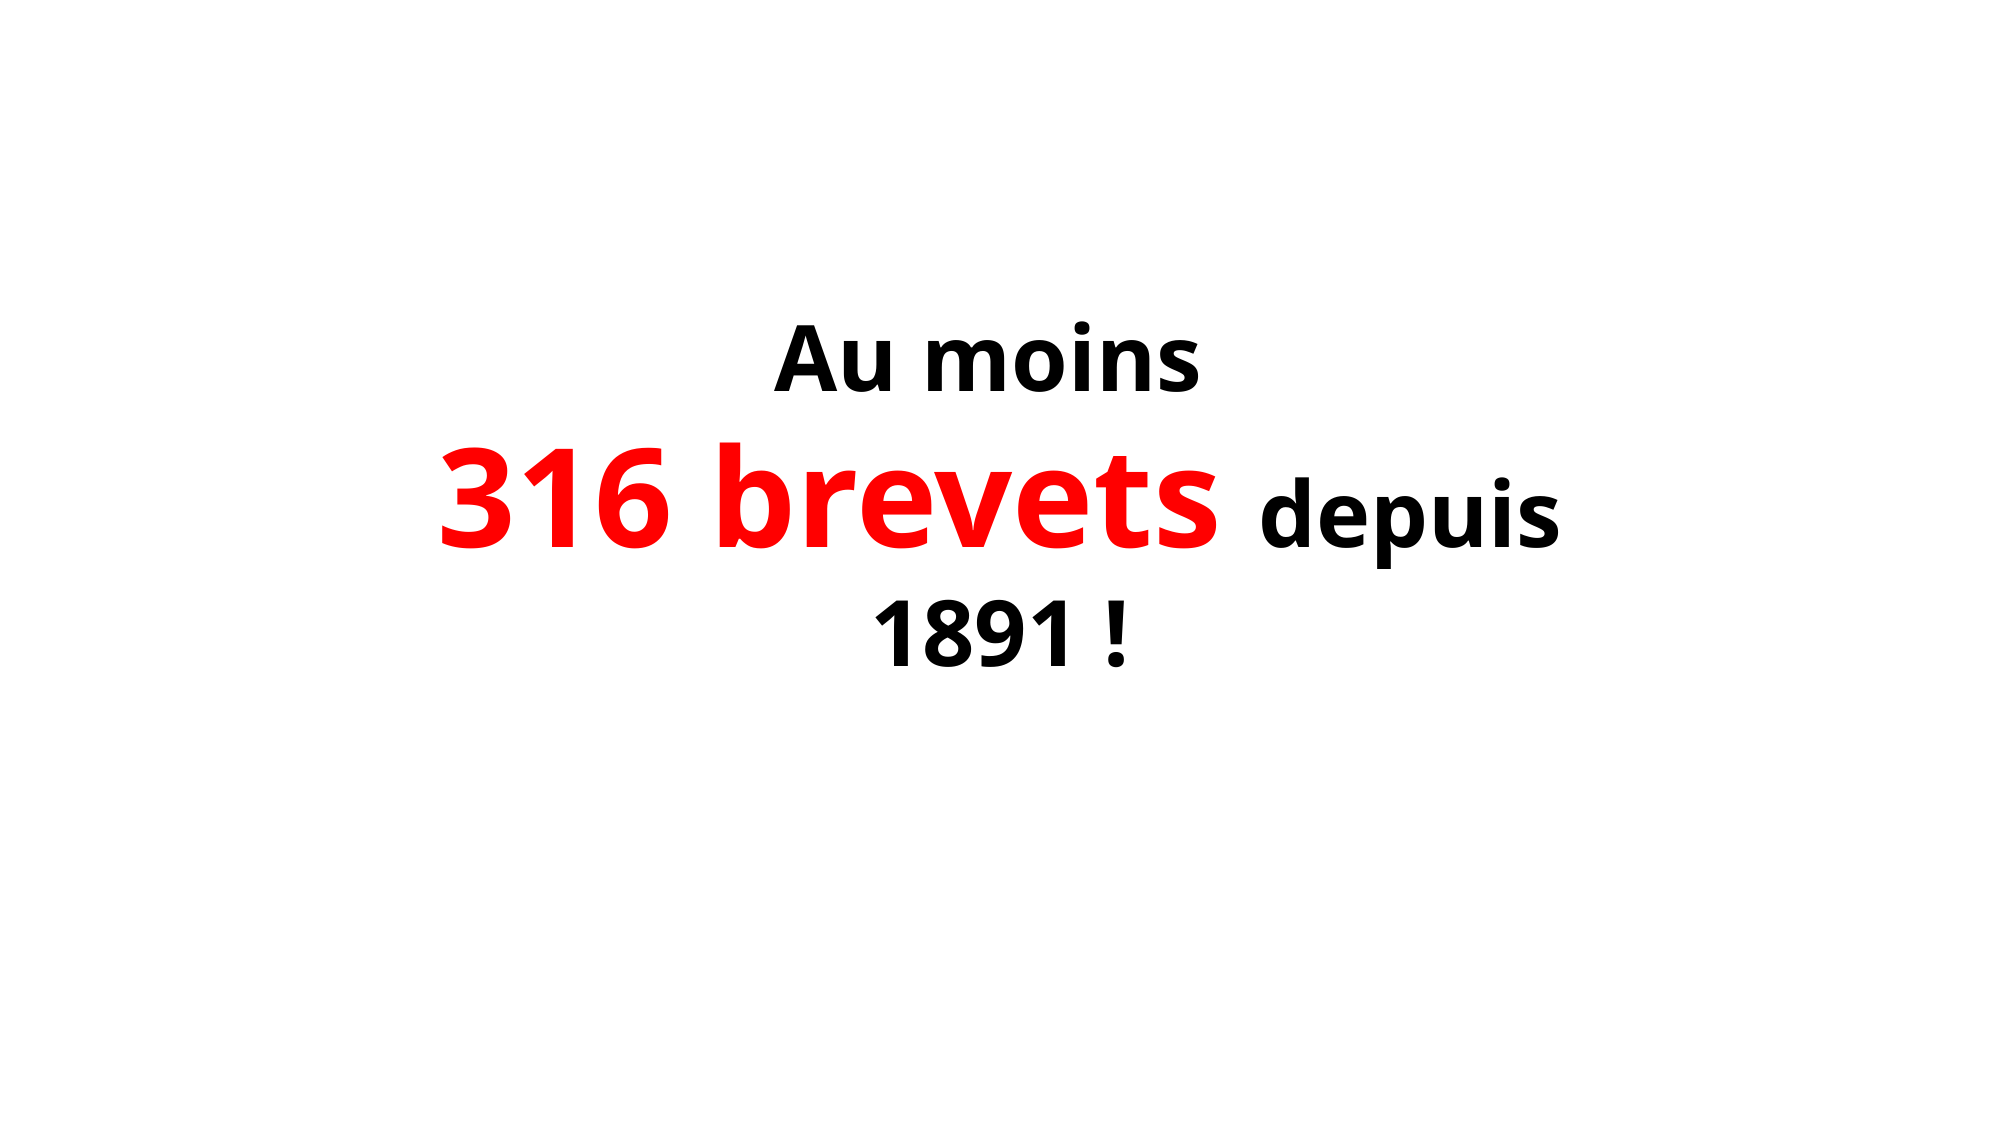

Au moins
316 brevets depuis 1891 !